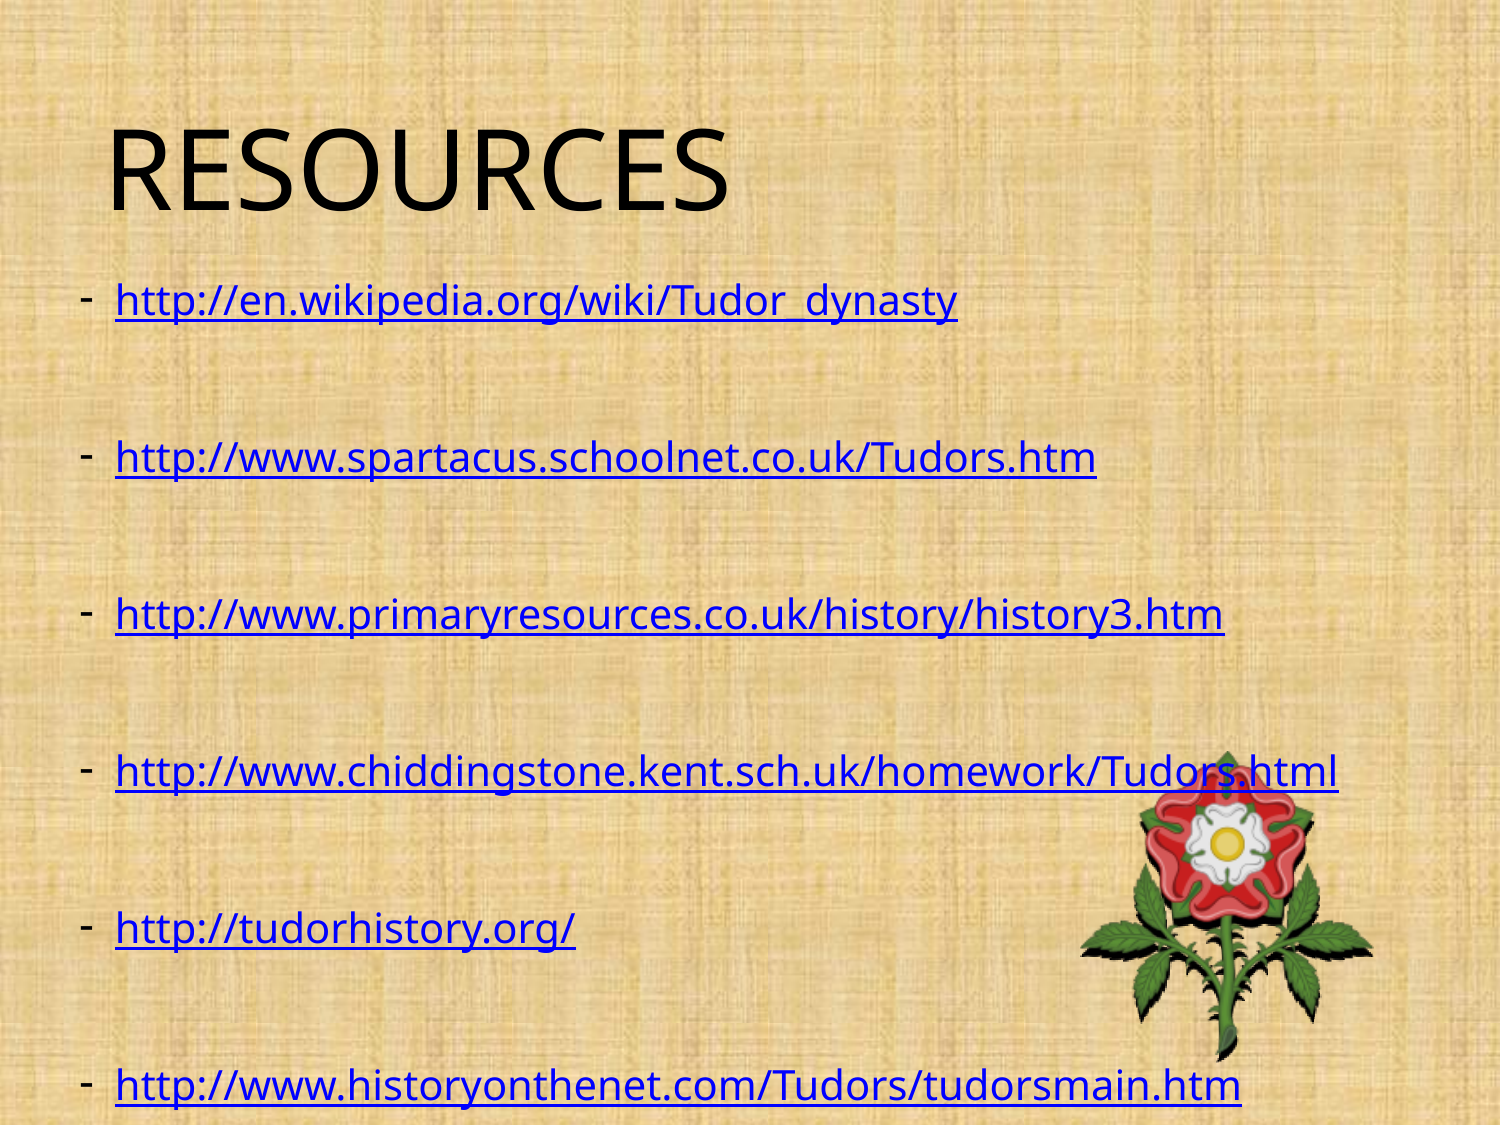

http://en.wikipedia.org/wiki/Tudor_dynasty
http://www.spartacus.schoolnet.co.uk/Tudors.htm
http://www.primaryresources.co.uk/history/history3.htm
http://www.chiddingstone.kent.sch.uk/homework/Tudors.html
http://tudorhistory.org/
http://www.historyonthenet.com/Tudors/tudorsmain.htm
-VARIOUS ESSAYS, PRESENTATIONS
RESOURCES